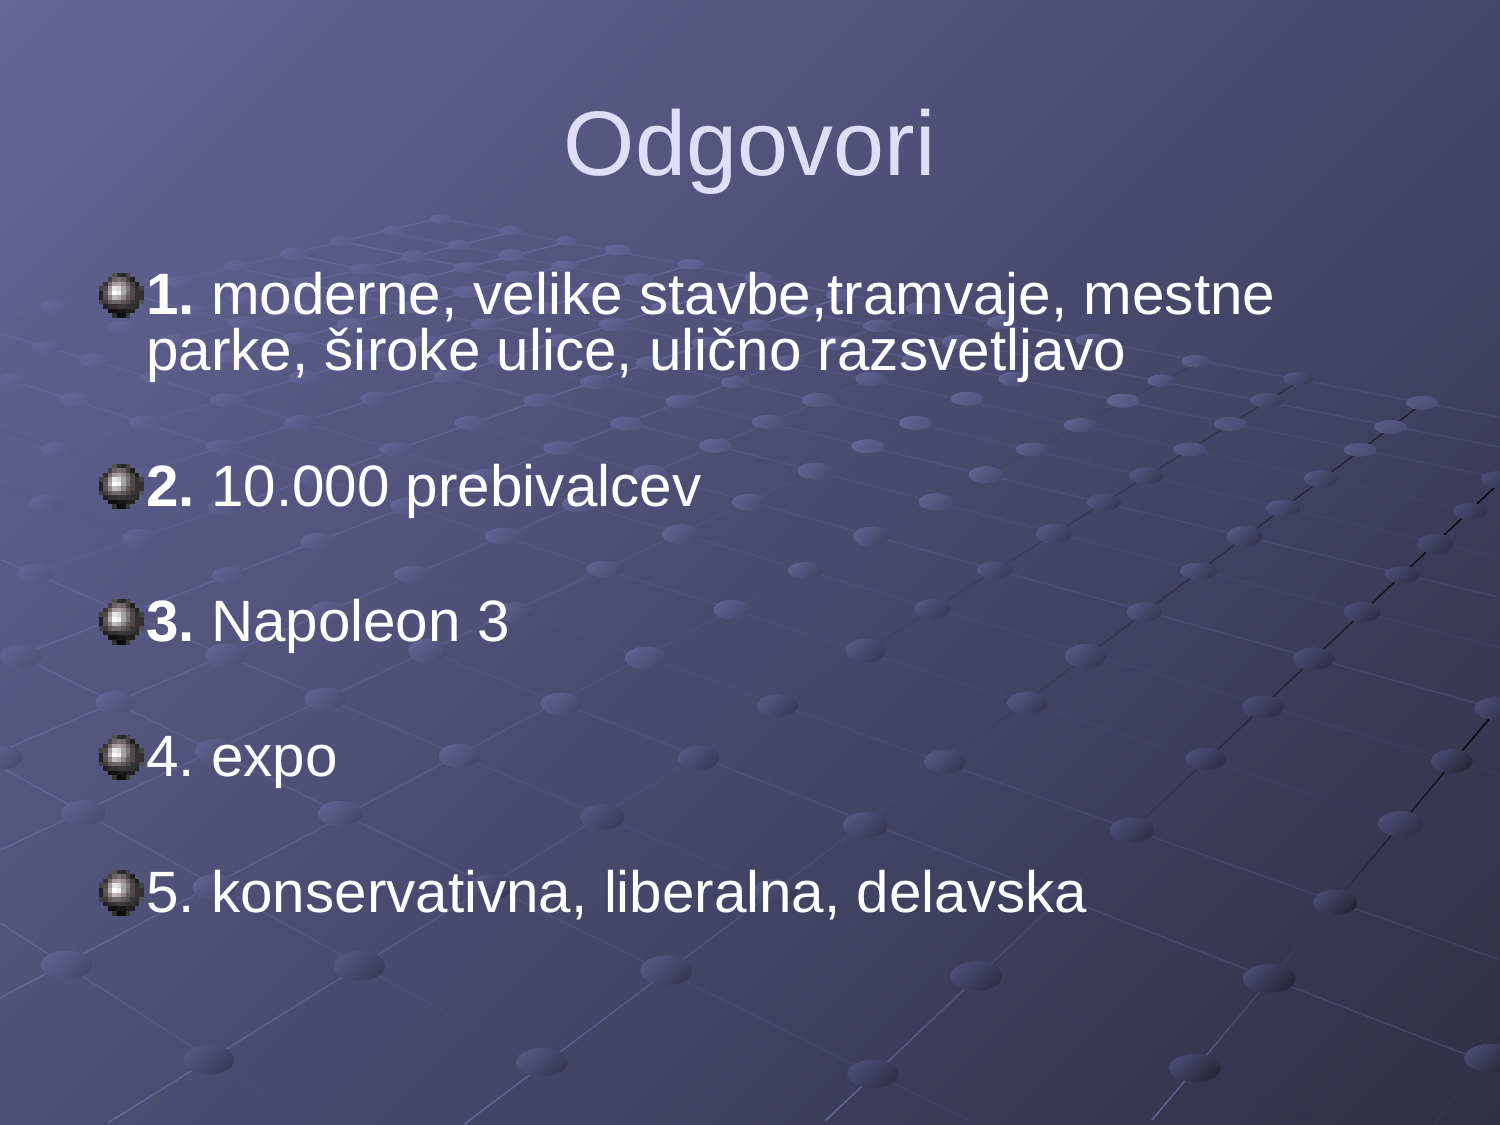

# Odgovori
1. moderne, velike stavbe,tramvaje, mestne parke, široke ulice, ulično razsvetljavo
2. 10.000 prebivalcev
3. Napoleon 3
4. expo
5. konservativna, liberalna, delavska